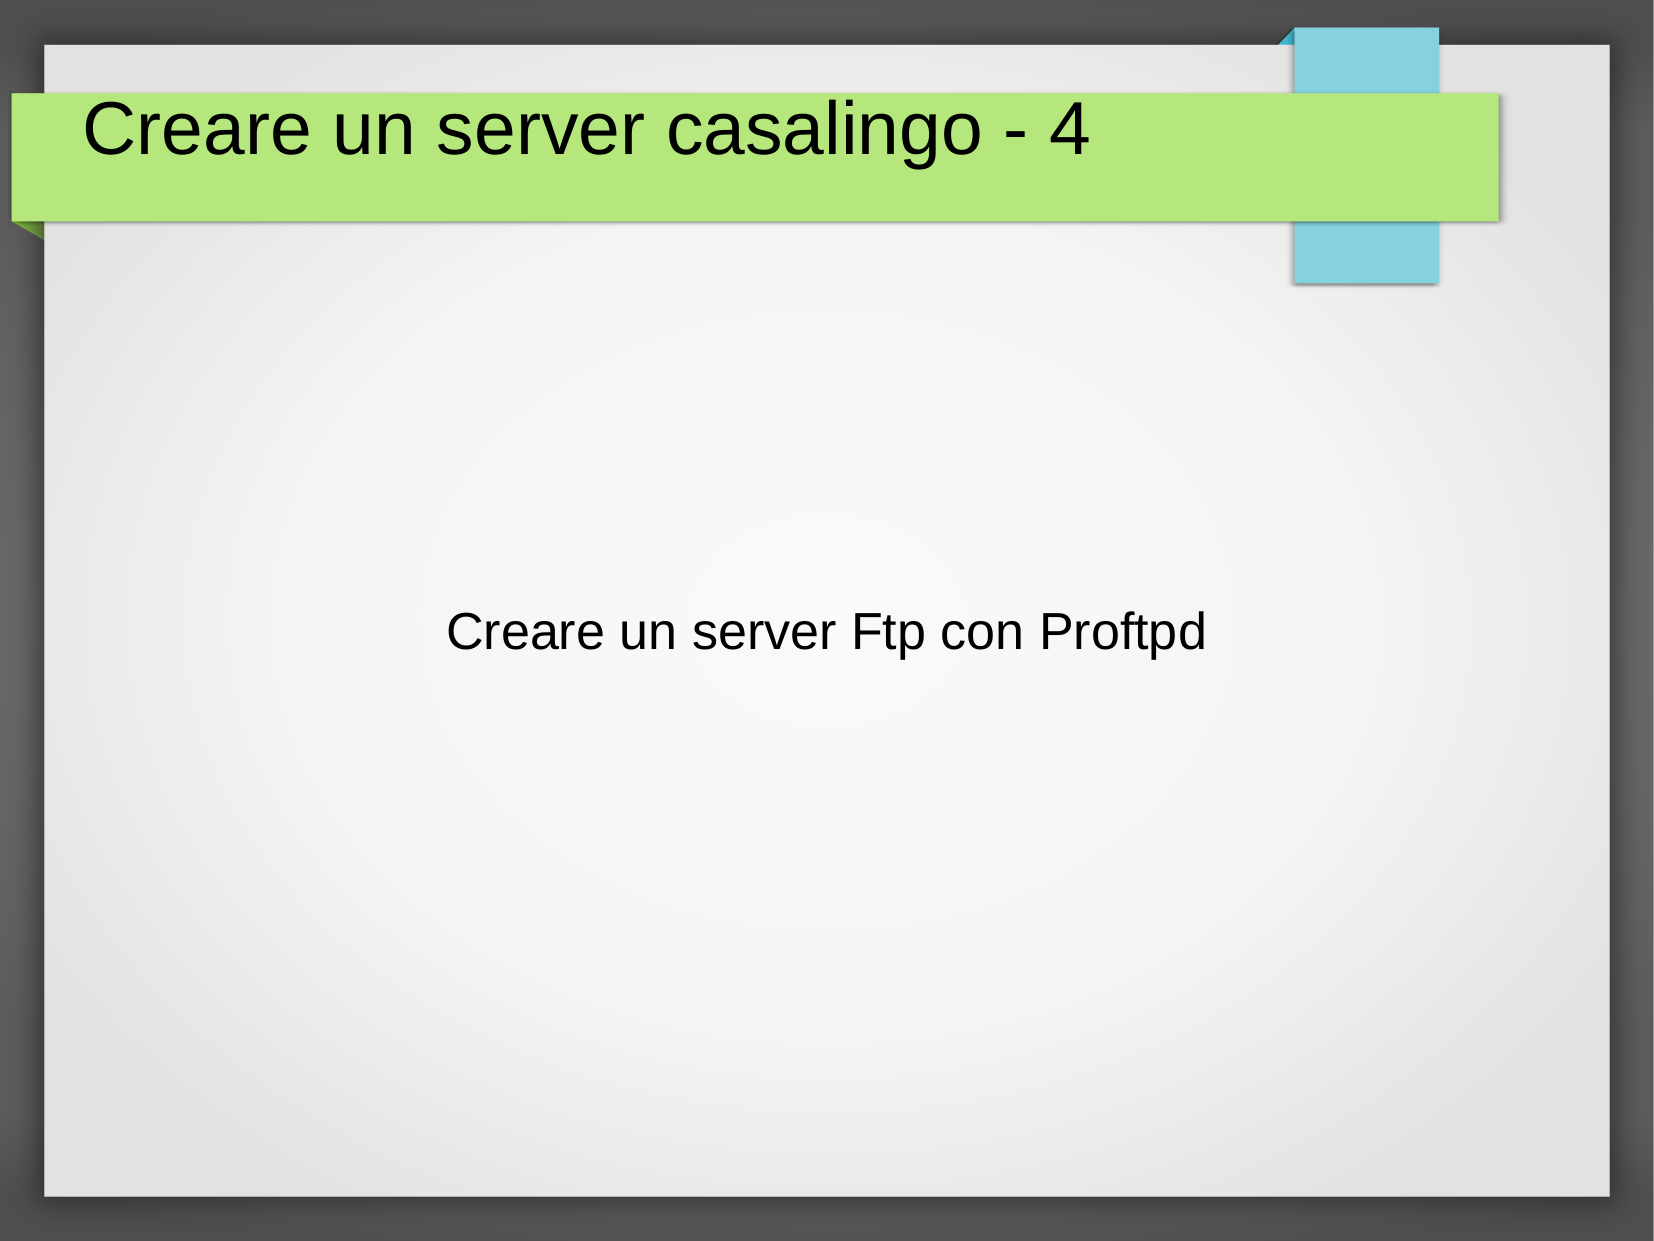

# Creare un server casalingo - 4
Creare un server Ftp con Proftpd